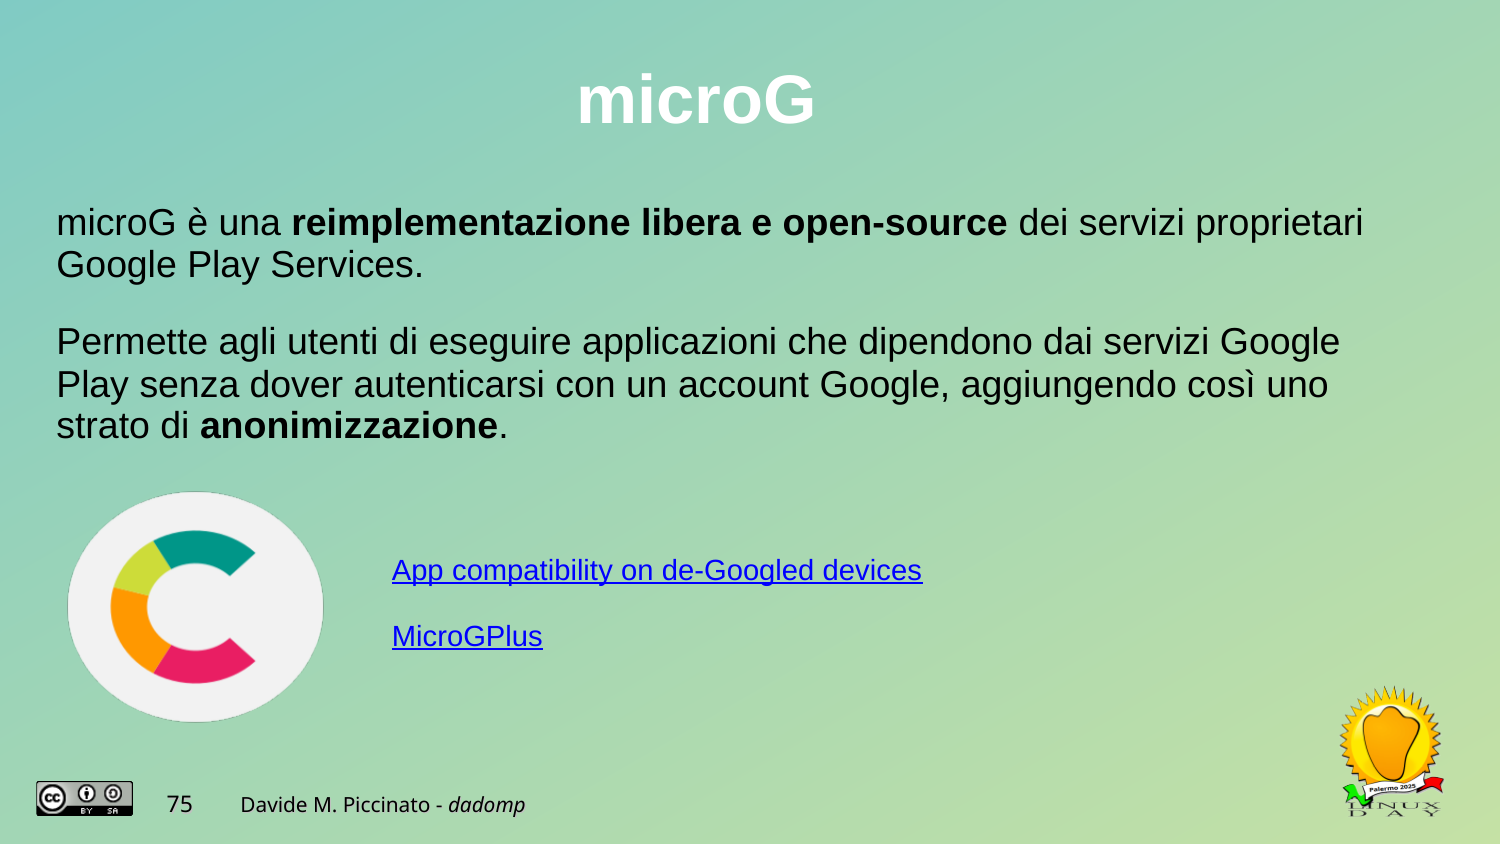

# microG
microG è una reimplementazione libera e open-source dei servizi proprietari Google Play Services.
Permette agli utenti di eseguire applicazioni che dipendono dai servizi Google Play senza dover autenticarsi con un account Google, aggiungendo così uno strato di anonimizzazione.
App compatibility on de-Googled devices
MicroGPlus